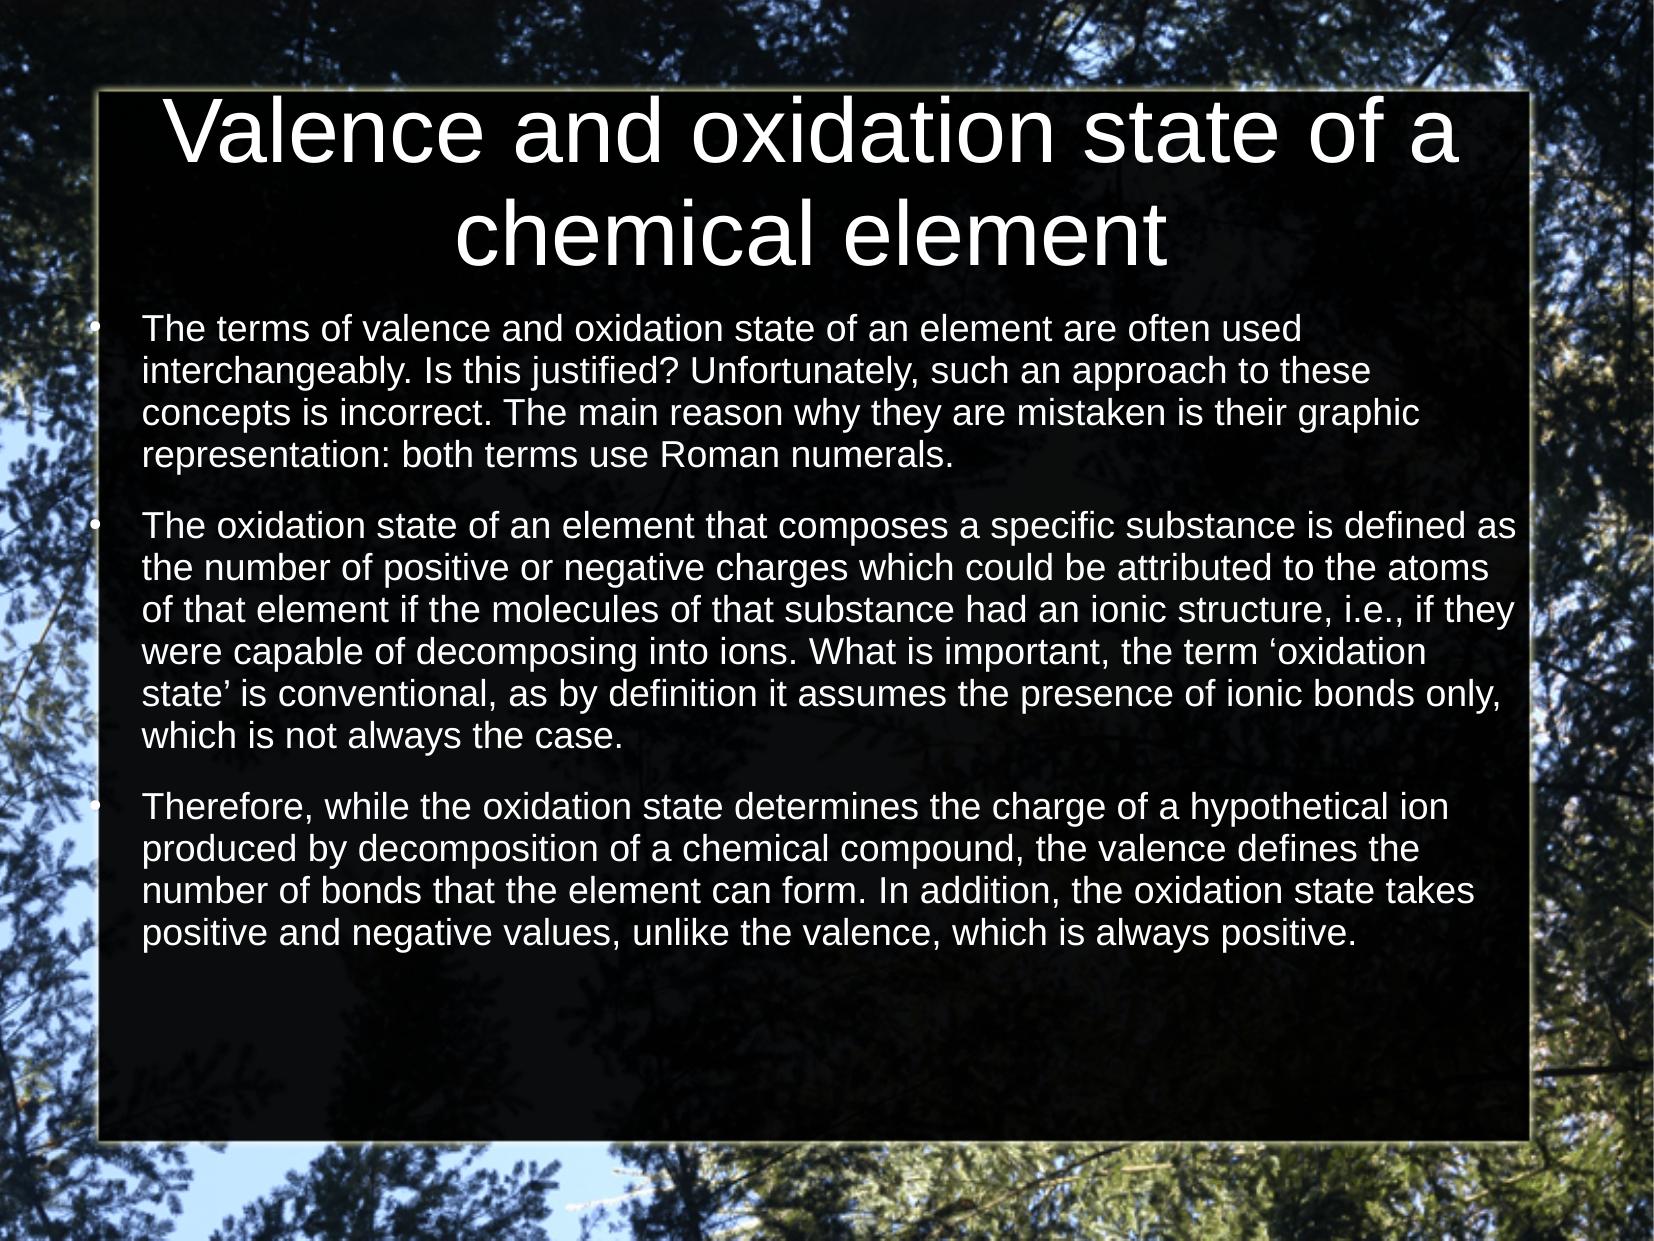

# Valence and oxidation state of a chemical element
The terms of valence and oxidation state of an element are often used interchangeably. Is this justified? Unfortunately, such an approach to these concepts is incorrect. The main reason why they are mistaken is their graphic representation: both terms use Roman numerals.
The oxidation state of an element that composes a specific substance is defined as the number of positive or negative charges which could be attributed to the atoms of that element if the molecules of that substance had an ionic structure, i.e., if they were capable of decomposing into ions. What is important, the term ‘oxidation state’ is conventional, as by definition it assumes the presence of ionic bonds only, which is not always the case.
Therefore, while the oxidation state determines the charge of a hypothetical ion produced by decomposition of a chemical compound, the valence defines the number of bonds that the element can form. In addition, the oxidation state takes positive and negative values, unlike the valence, which is always positive.